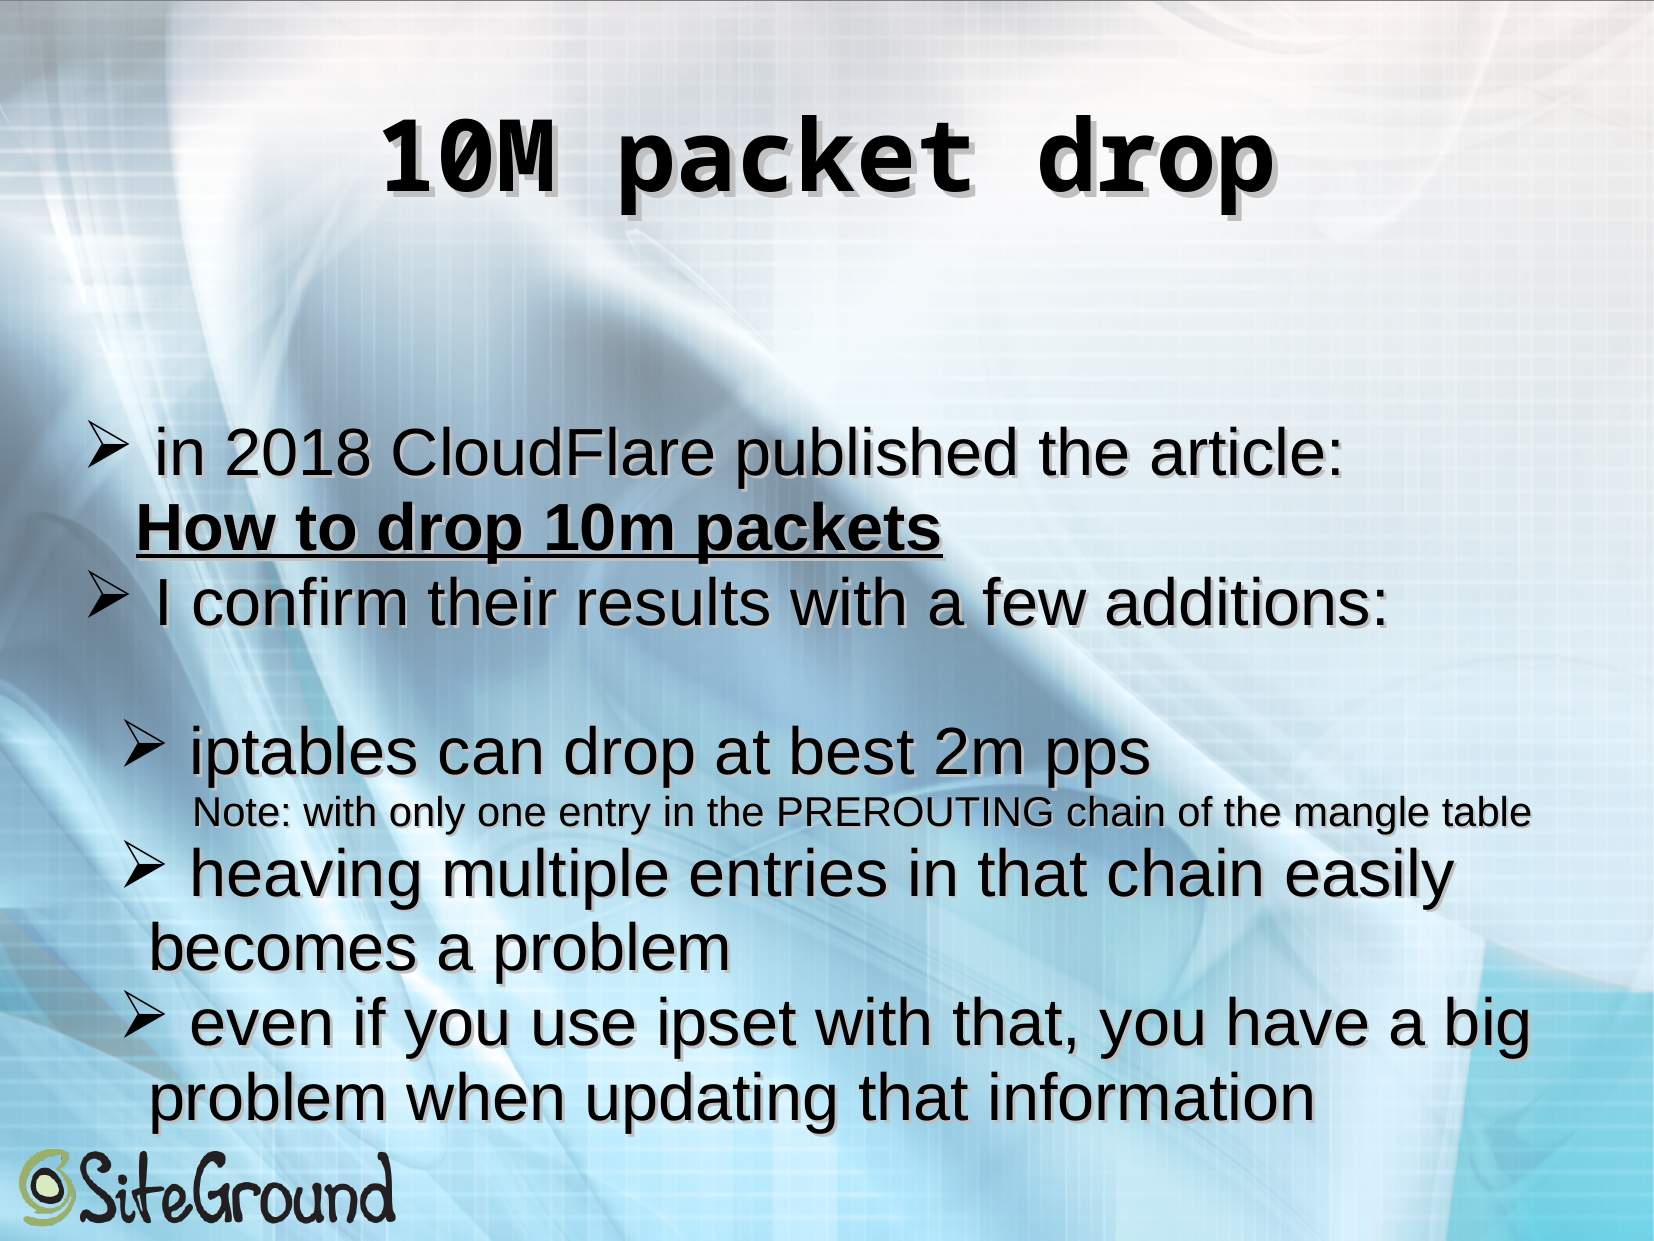

# 10M packet drop
 in 2018 CloudFlare published the article:
How to drop 10m packets
 I confirm their results with a few additions:
 iptables can drop at best 2m pps
	 Note: with only one entry in the PREROUTING chain of the mangle table
 heaving multiple entries in that chain easily becomes a problem
 even if you use ipset with that, you have a big problem when updating that information